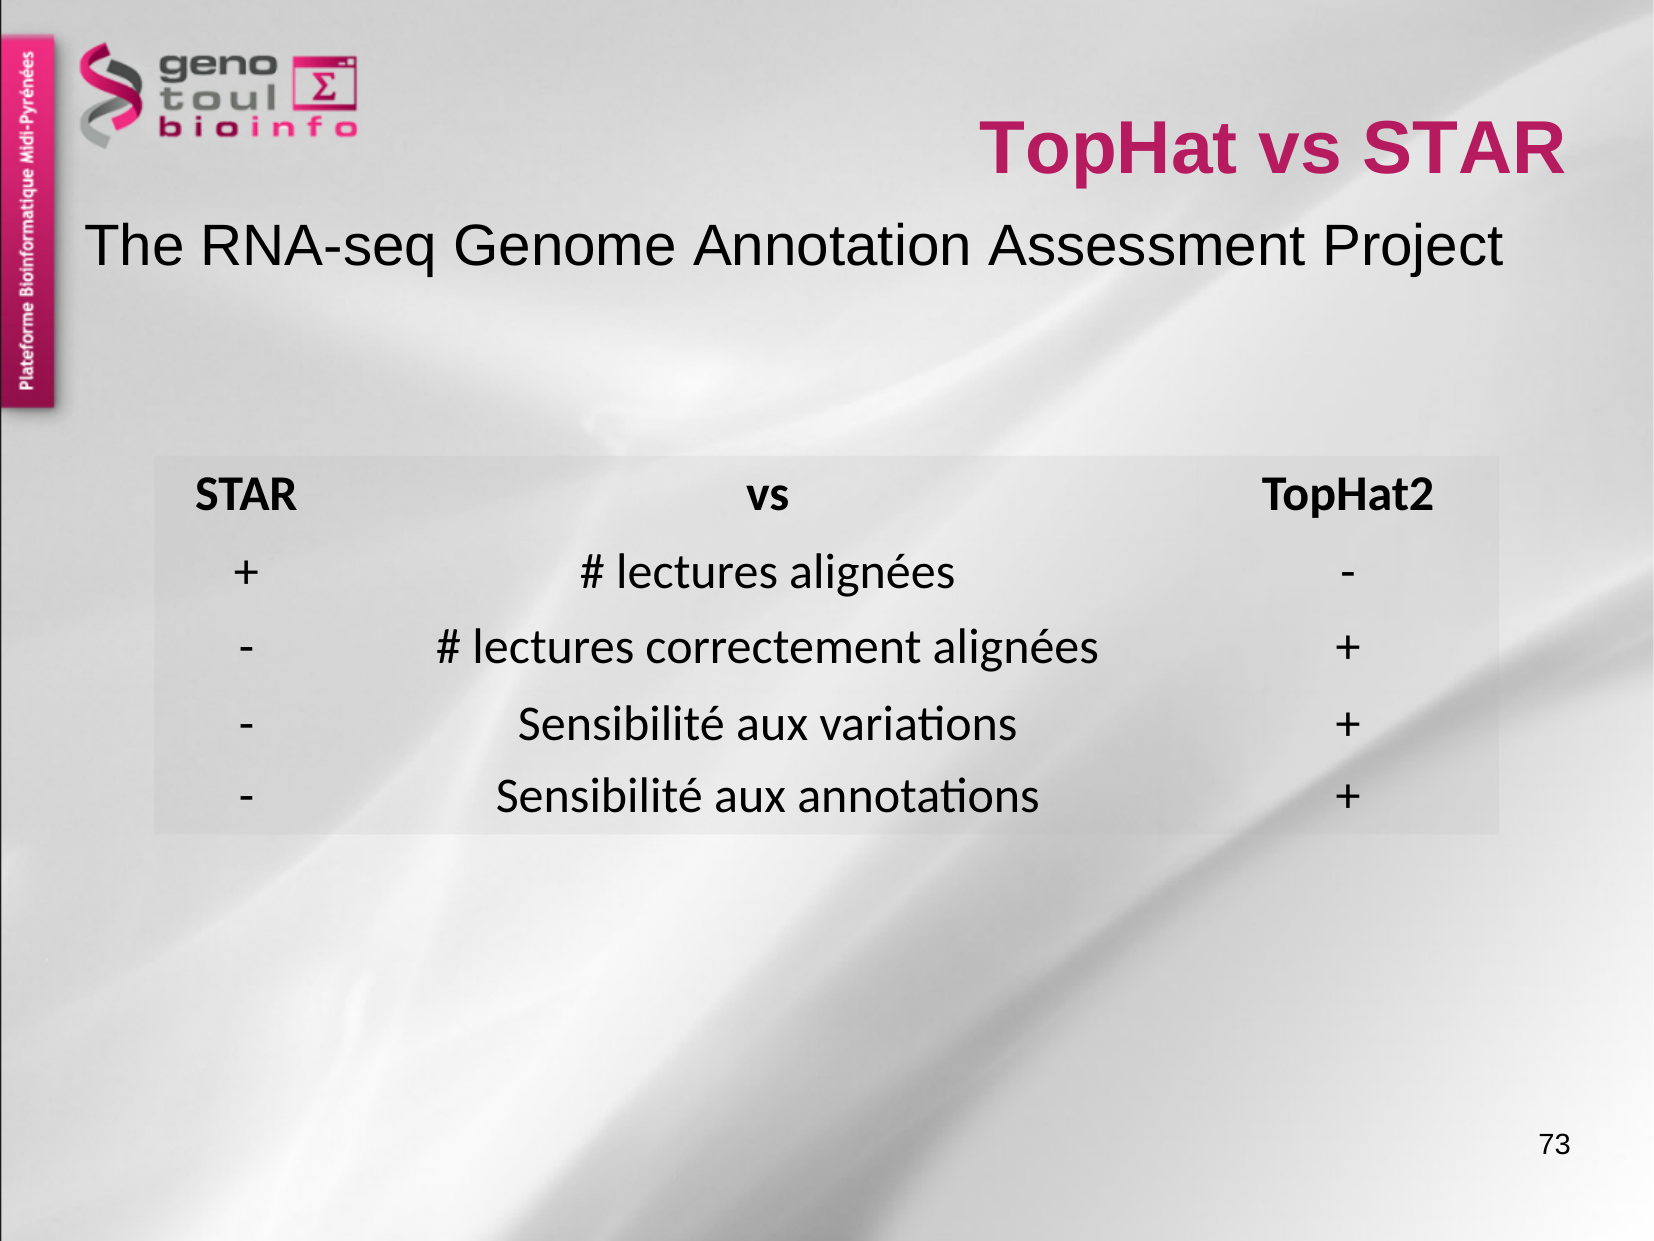

# TopHat vs STAR
The RNA-seq Genome Annotation Assessment Project
| STAR | vs | TopHat2 |
| --- | --- | --- |
| + | # lectures alignées | - |
| - | # lectures correctement alignées | + |
| - | Sensibilité aux variations | + |
| - | Sensibilité aux annotations | + |